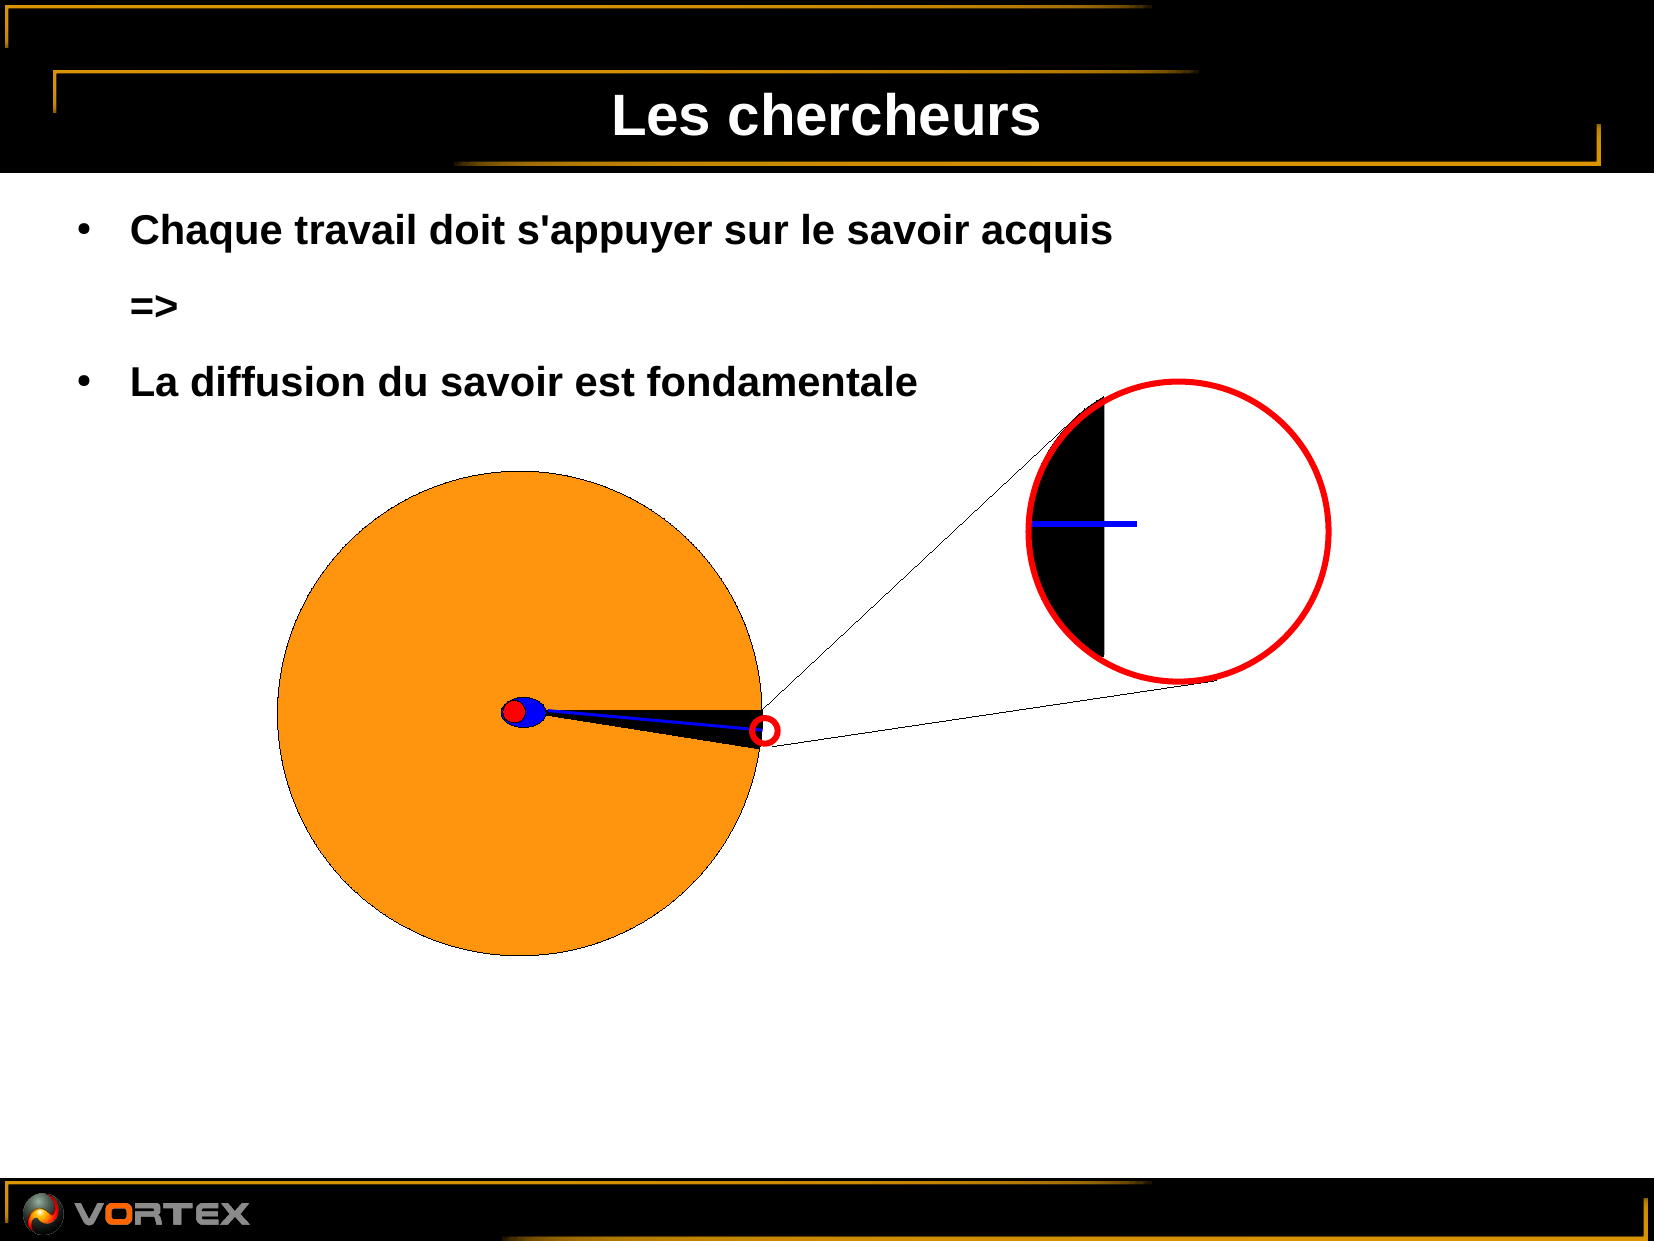

# Les chercheurs
Chaque travail doit s'appuyer sur le savoir acquis
=>
La diffusion du savoir est fondamentale